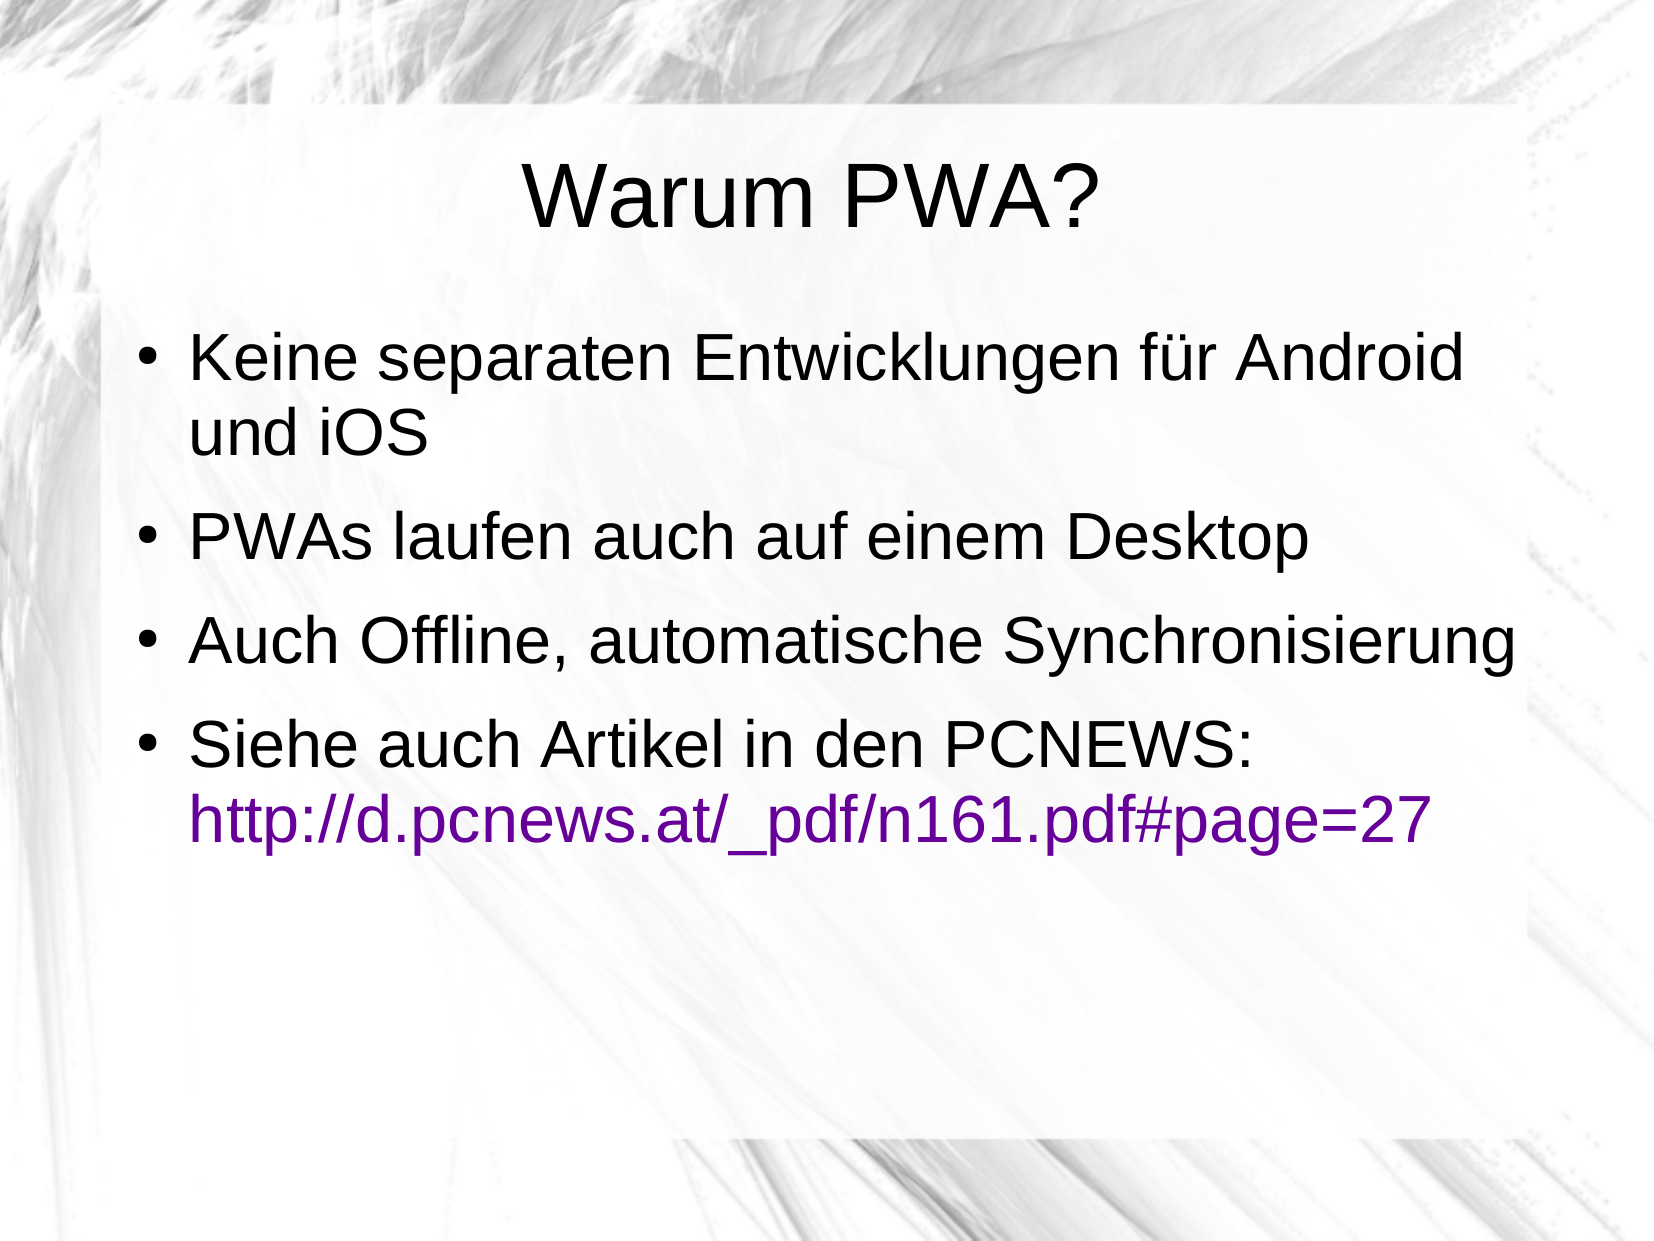

# Warum PWA?
Keine separaten Entwicklungen für Android und iOS
PWAs laufen auch auf einem Desktop
Auch Offline, automatische Synchronisierung
Siehe auch Artikel in den PCNEWS:
http://d.pcnews.at/_pdf/n161.pdf#page=27